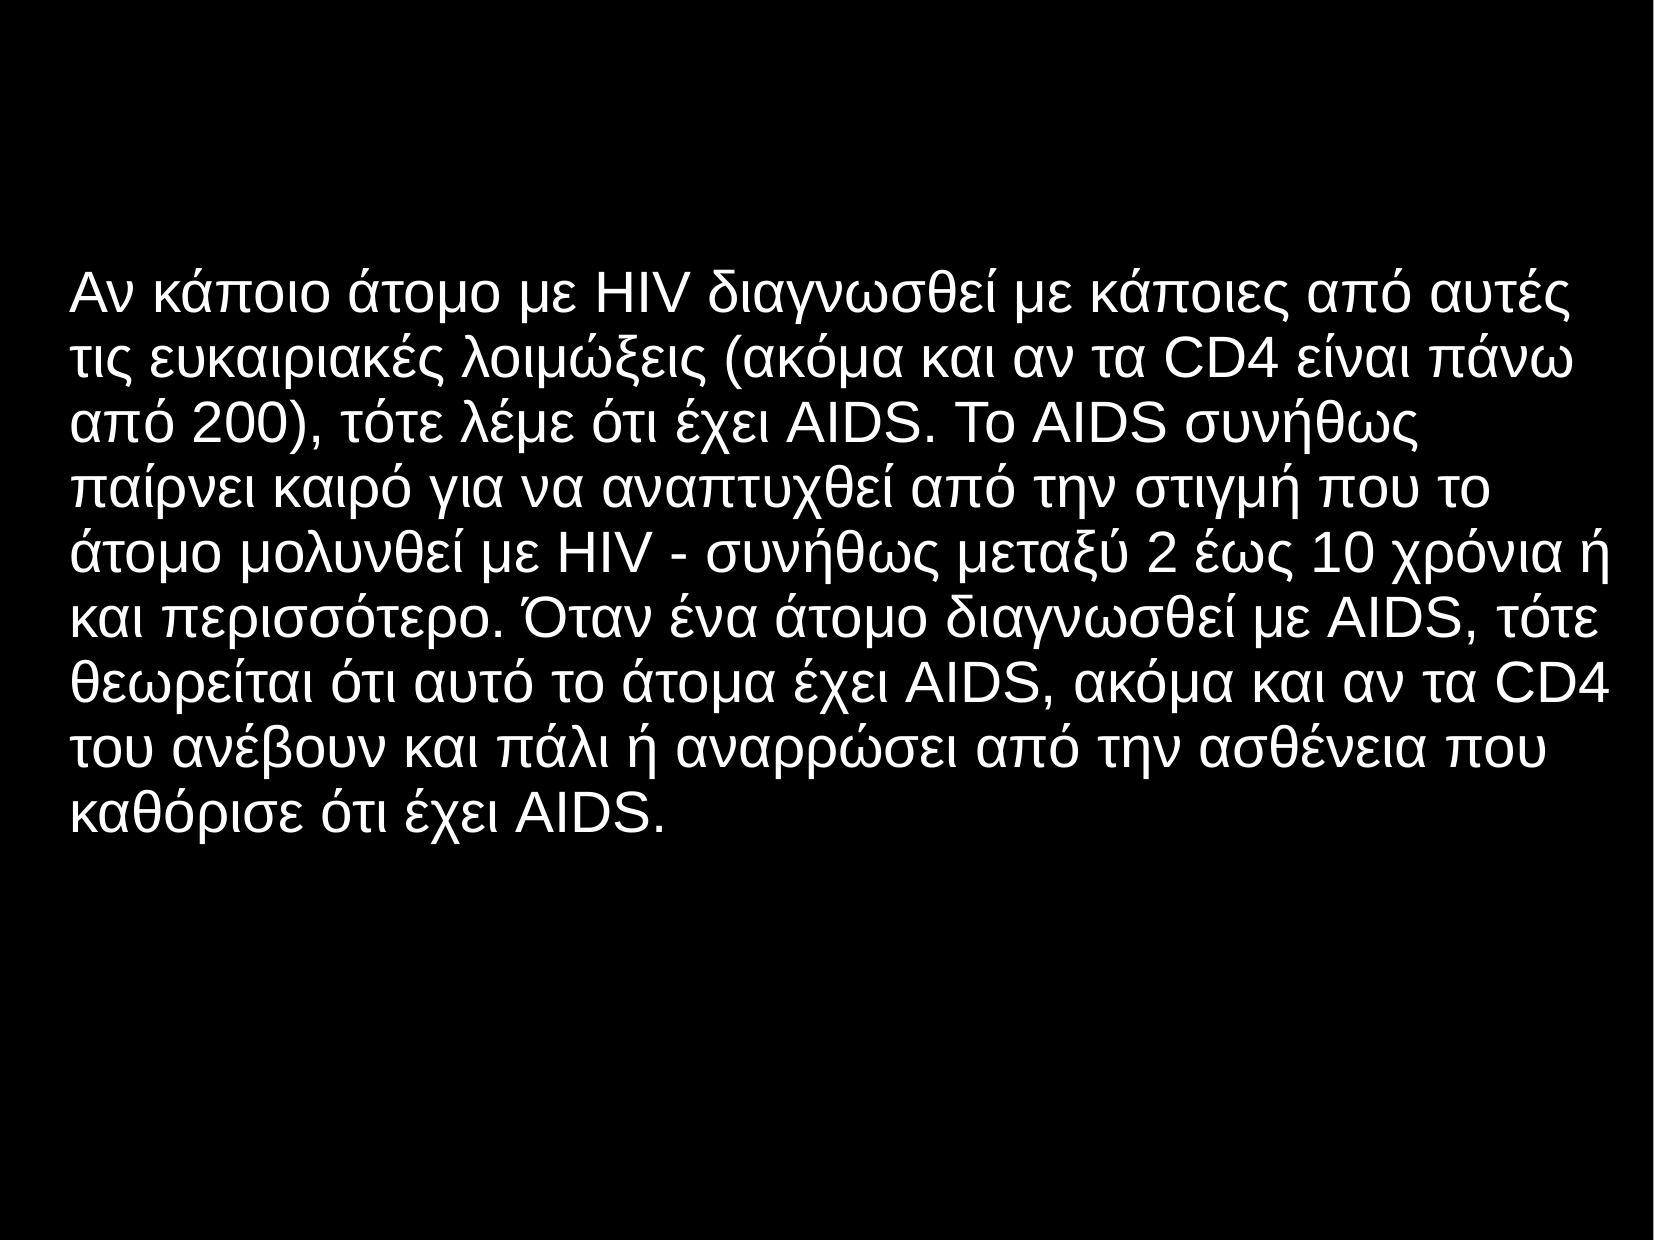

Αν κάποιο άτομο με HIV διαγνωσθεί με κάποιες από αυτές τις ευκαιριακές λοιμώξεις (ακόμα και αν τα CD4 είναι πάνω από 200), τότε λέμε ότι έχει AIDS. Το AIDS συνήθως παίρνει καιρό για να αναπτυχθεί από την στιγμή που το άτομο μολυνθεί με HIV - συνήθως μεταξύ 2 έως 10 χρόνια ή και περισσότερο. Όταν ένα άτομο διαγνωσθεί με AIDS, τότε θεωρείται ότι αυτό το άτομα έχει AIDS, ακόμα και αν τα CD4 του ανέβουν και πάλι ή αναρρώσει από την ασθένεια που καθόρισε ότι έχει AIDS.